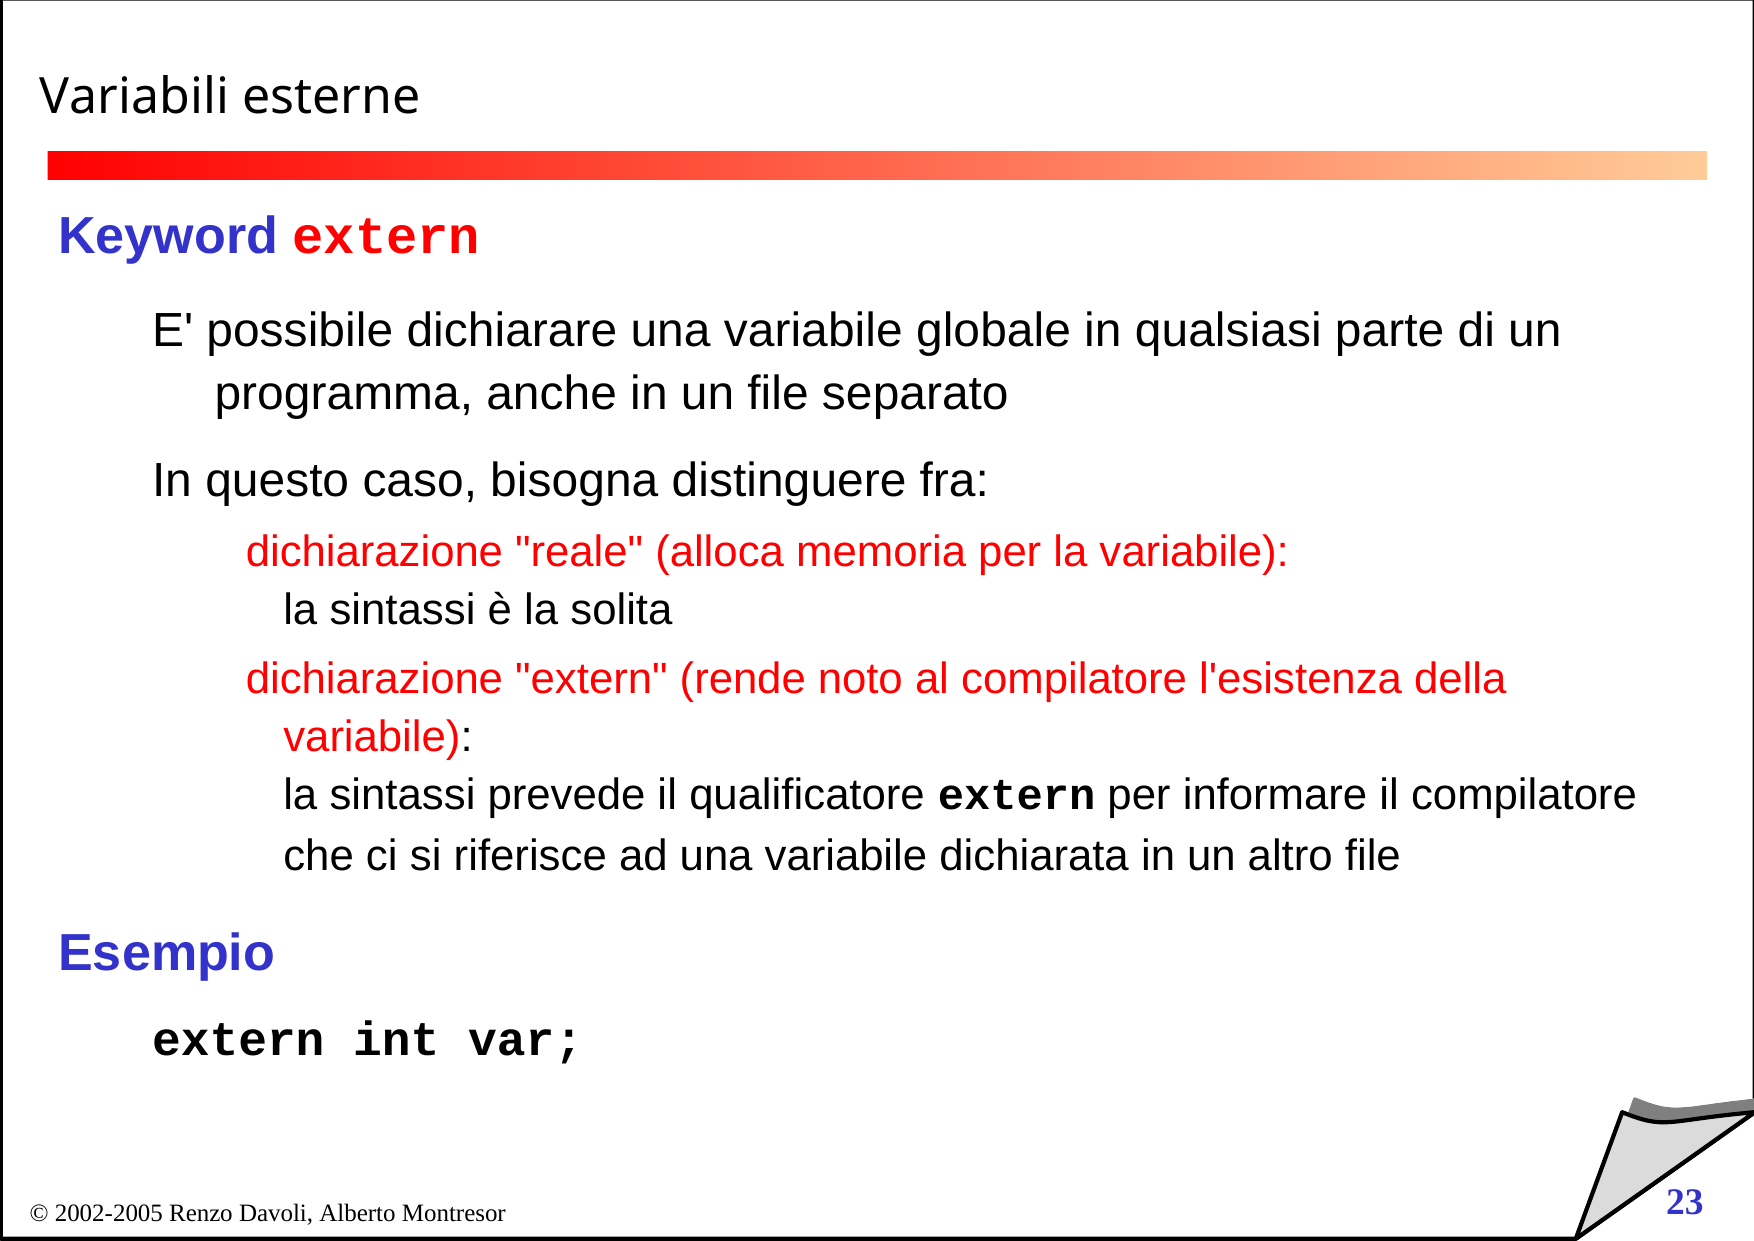

# Variabili esterne
Keyword extern
E' possibile dichiarare una variabile globale in qualsiasi parte di un programma, anche in un file separato
In questo caso, bisogna distinguere fra:
dichiarazione "reale" (alloca memoria per la variabile):
la sintassi è la solita
dichiarazione "extern" (rende noto al compilatore l'esistenza della variabile):
la sintassi prevede il qualificatore extern per informare il compilatore che ci si riferisce ad una variabile dichiarata in un altro file
Esempio
extern int var;